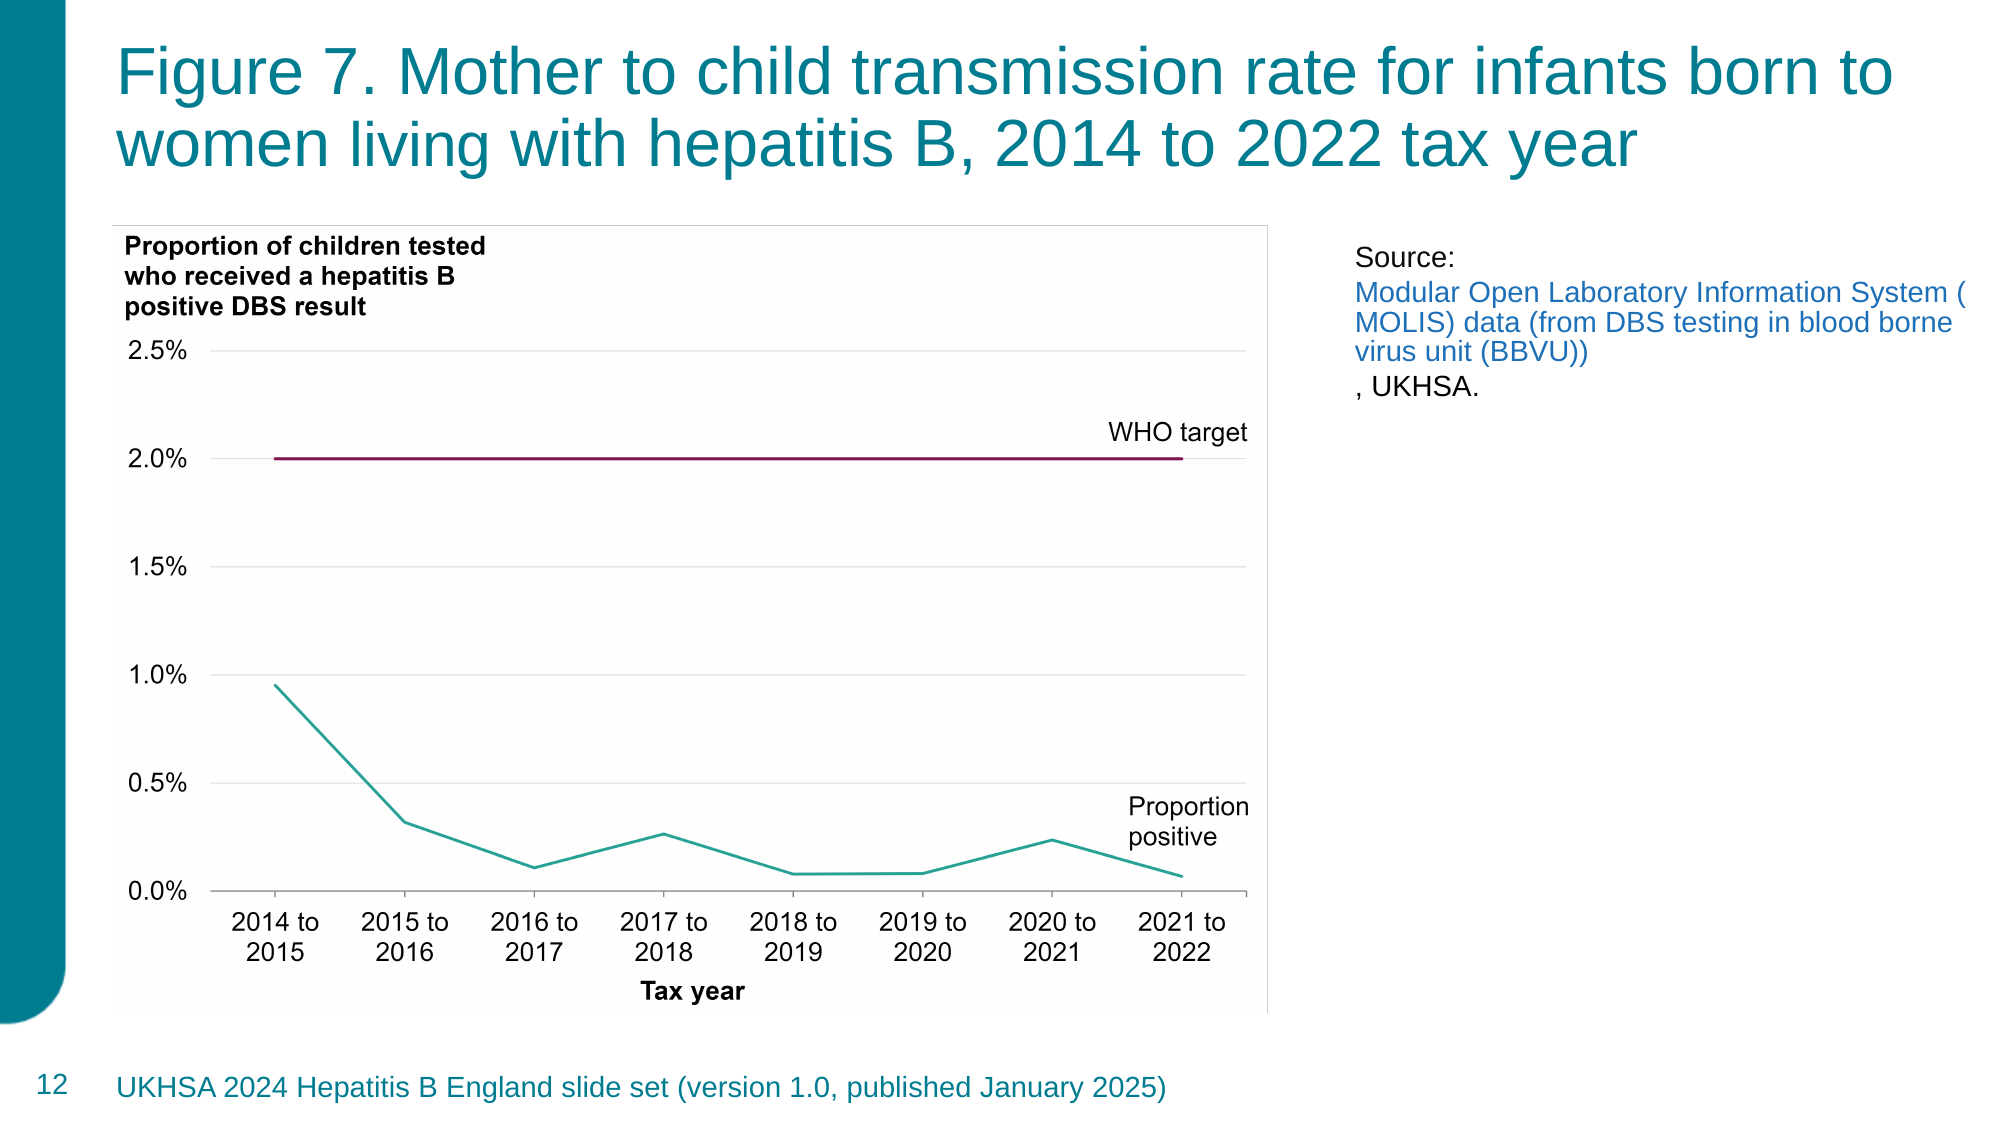

# Figure 7. Mother to child transmission rate for infants born to women living with hepatitis B, 2014 to 2022 tax year
Source: Modular Open Laboratory Information System (MOLIS) data (from DBS testing in blood borne virus unit (BBVU)), UKHSA.
12
UKHSA 2024 Hepatitis B England slide set (version 1.0, published January 2025)